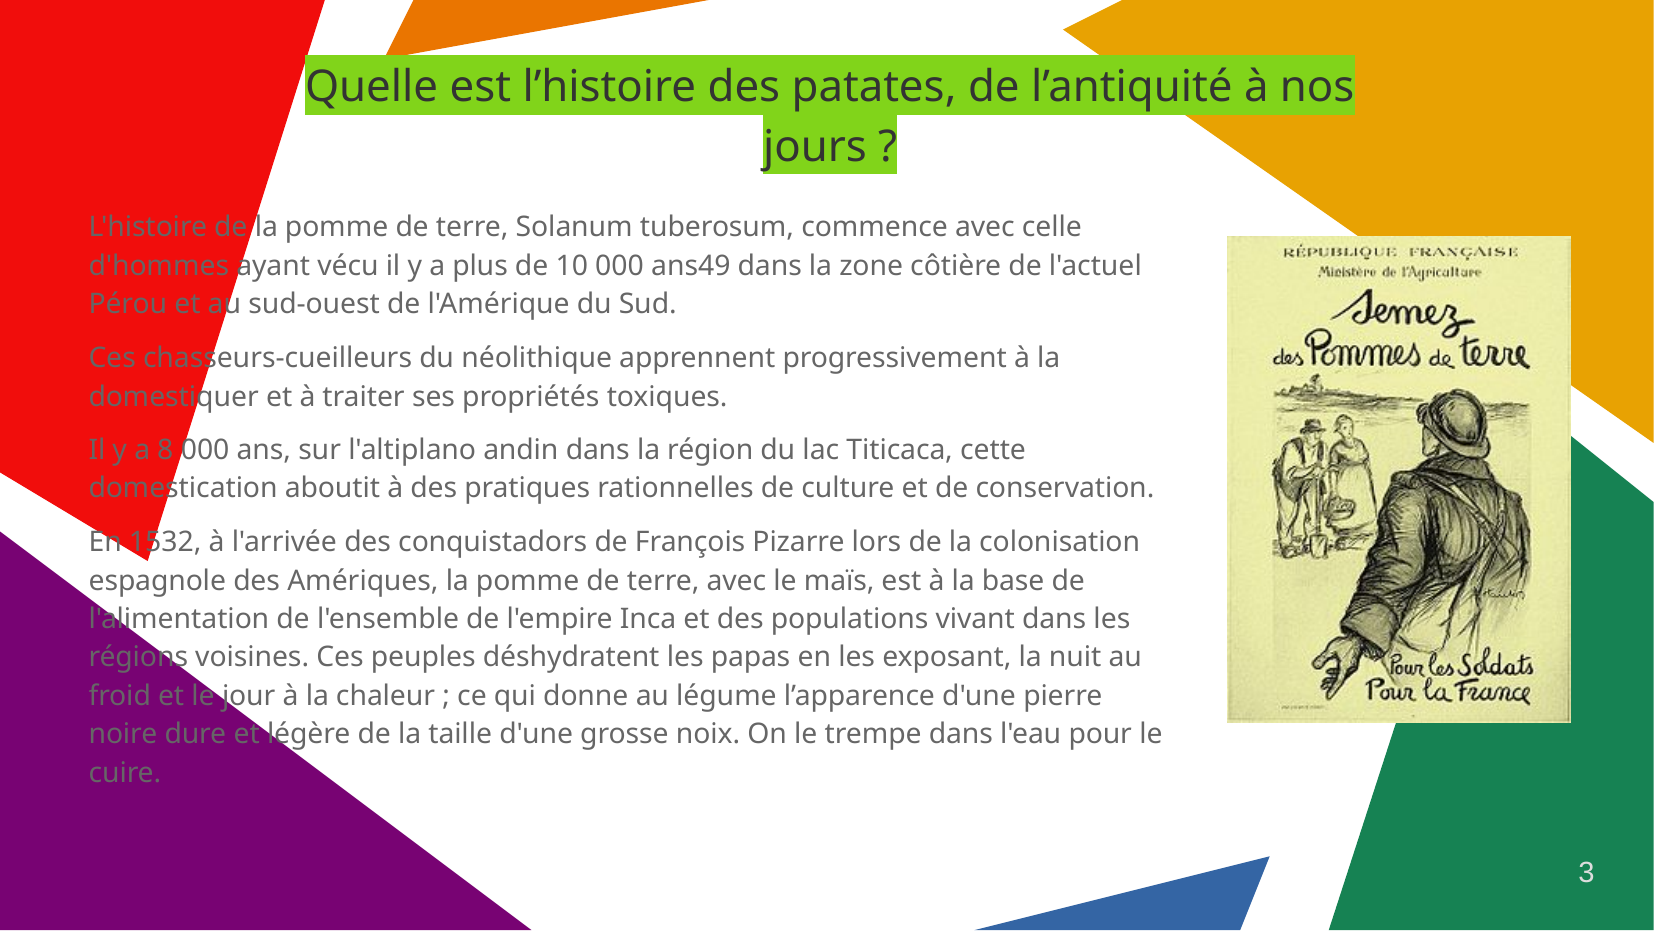

# Quelle est l’histoire des patates, de l’antiquité à nos jours ?
L'histoire de la pomme de terre, Solanum tuberosum, commence avec celle d'hommes ayant vécu il y a plus de 10 000 ans49 dans la zone côtière de l'actuel Pérou et au sud-ouest de l'Amérique du Sud.
Ces chasseurs-cueilleurs du néolithique apprennent progressivement à la domestiquer et à traiter ses propriétés toxiques.
Il y a 8 000 ans, sur l'altiplano andin dans la région du lac Titicaca, cette domestication aboutit à des pratiques rationnelles de culture et de conservation.
En 1532, à l'arrivée des conquistadors de François Pizarre lors de la colonisation espagnole des Amériques, la pomme de terre, avec le maïs, est à la base de l'alimentation de l'ensemble de l'empire Inca et des populations vivant dans les régions voisines. Ces peuples déshydratent les papas en les exposant, la nuit au froid et le jour à la chaleur ; ce qui donne au légume l’apparence d'une pierre noire dure et légère de la taille d'une grosse noix. On le trempe dans l'eau pour le cuire.
3